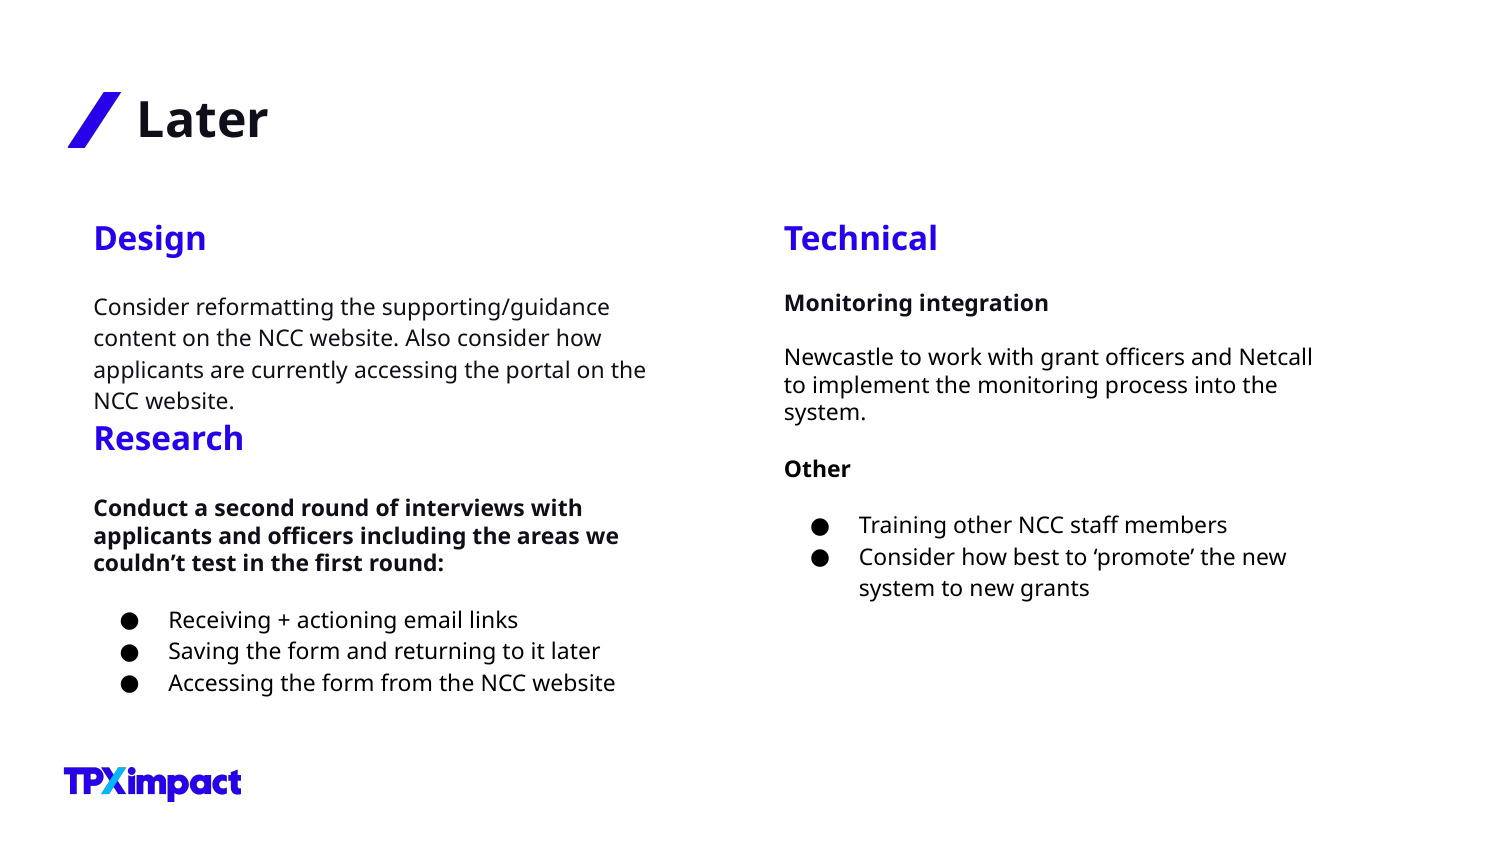

# Later
Design
Technical
Consider reformatting the supporting/guidance content on the NCC website. Also consider how applicants are currently accessing the portal on the NCC website.
Monitoring integration
Newcastle to work with grant officers and Netcall to implement the monitoring process into the system.
Other
Training other NCC staff members
Consider how best to ‘promote’ the new system to new grants
Research
Conduct a second round of interviews with applicants and officers including the areas we couldn’t test in the first round:
Receiving + actioning email links
Saving the form and returning to it later
Accessing the form from the NCC website